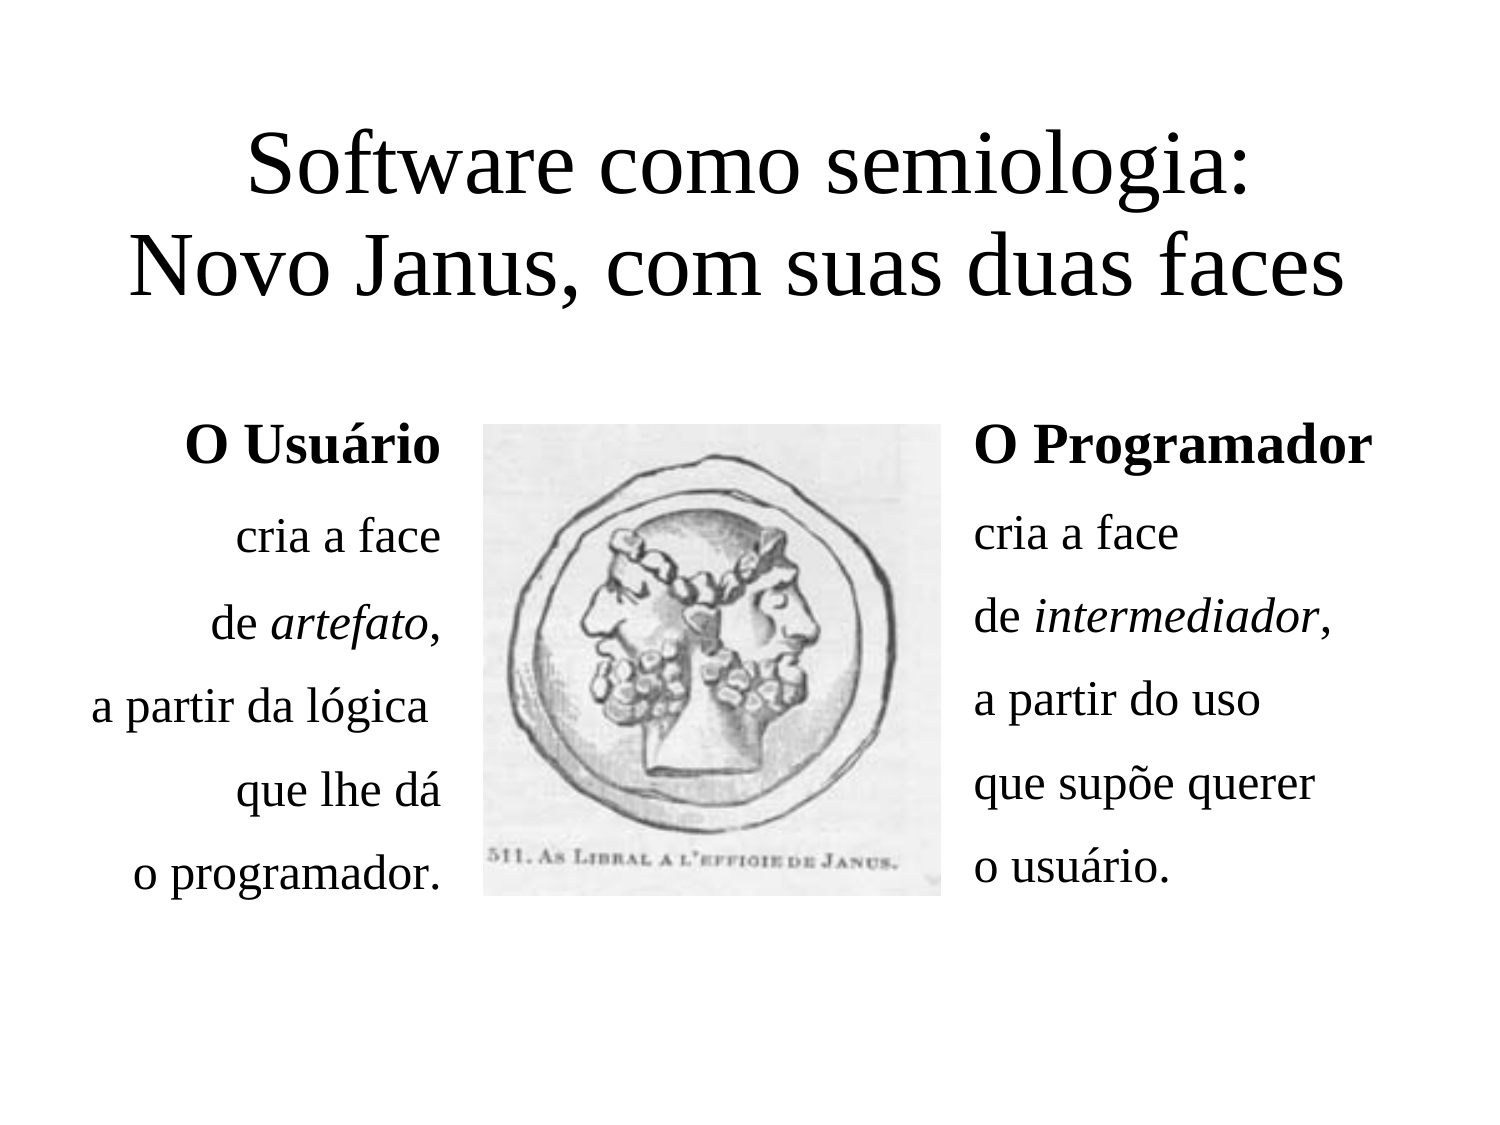

# Software como semiologia: Novo Janus, com suas duas faces
O Usuário
cria a face
de artefato,
a partir da lógica
que lhe dá
o programador.
O Programador
cria a face
de intermediador,
a partir do uso
que supõe querer
o usuário.